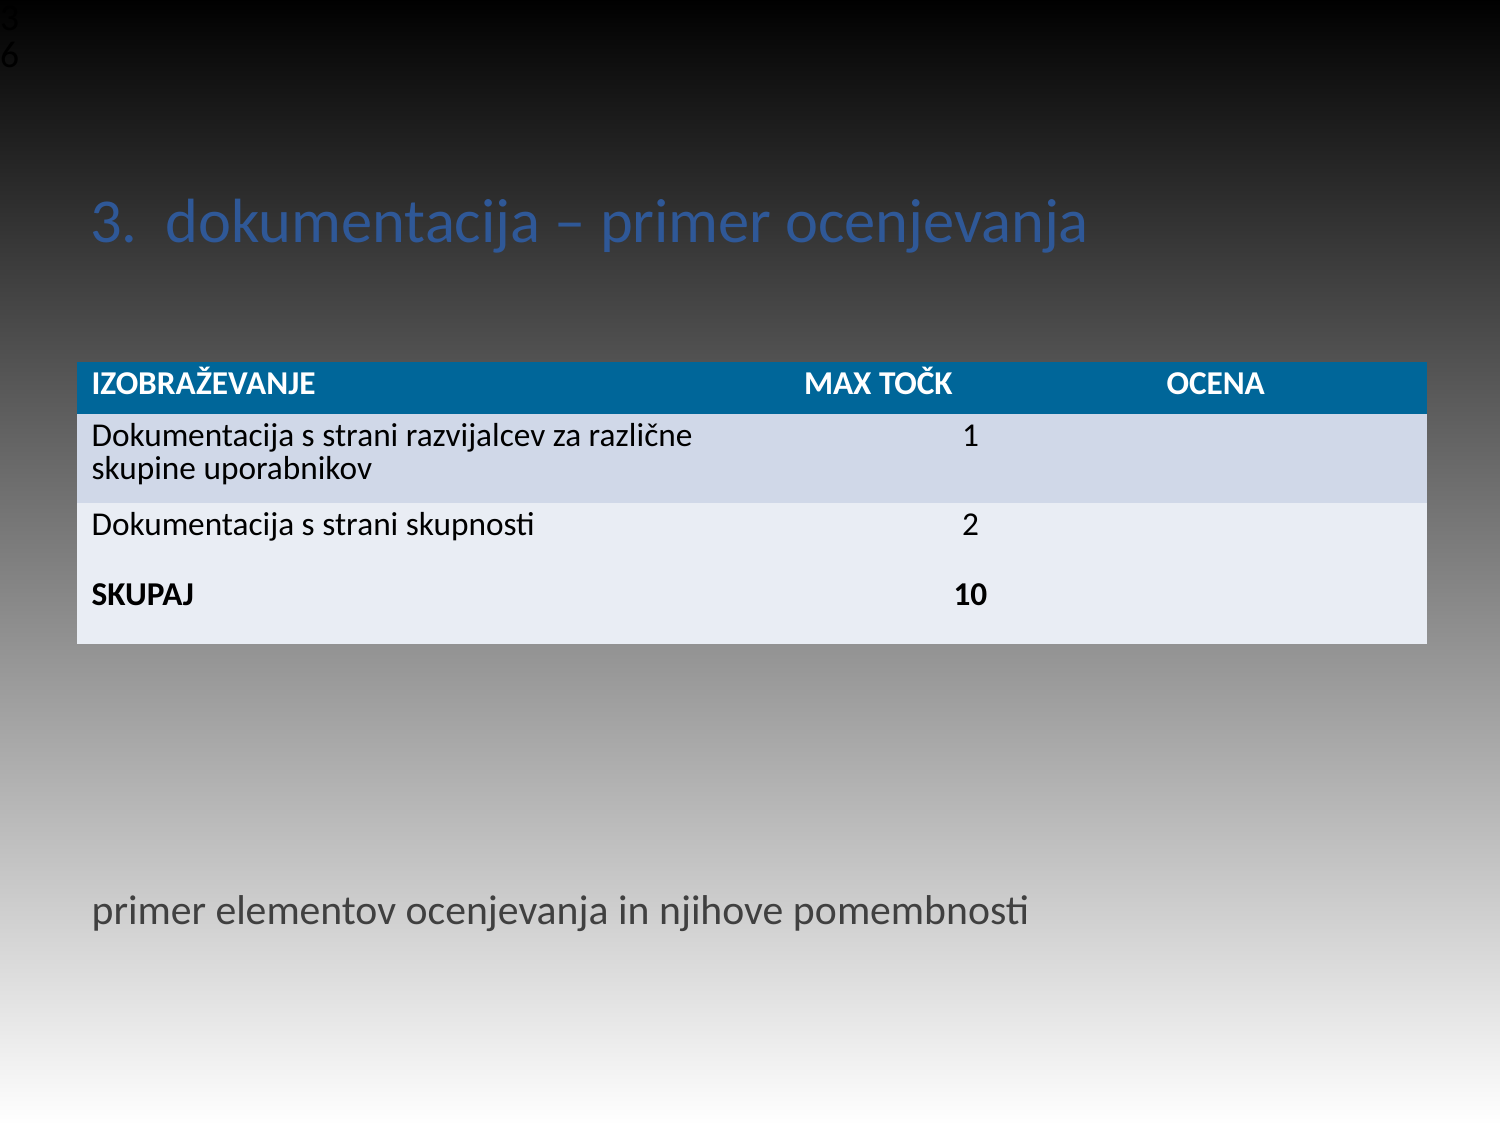

# 3. dokumentacija – primer ocenjevanja
| IZOBRAŽEVANJE | MAX TOČK | OCENA |
| --- | --- | --- |
| Dokumentacija s strani razvijalcev za različne skupine uporabnikov | 1 | |
| Dokumentacija s strani skupnosti | 2 | |
| SKUPAJ | 10 | |
primer elementov ocenjevanja in njihove pomembnosti